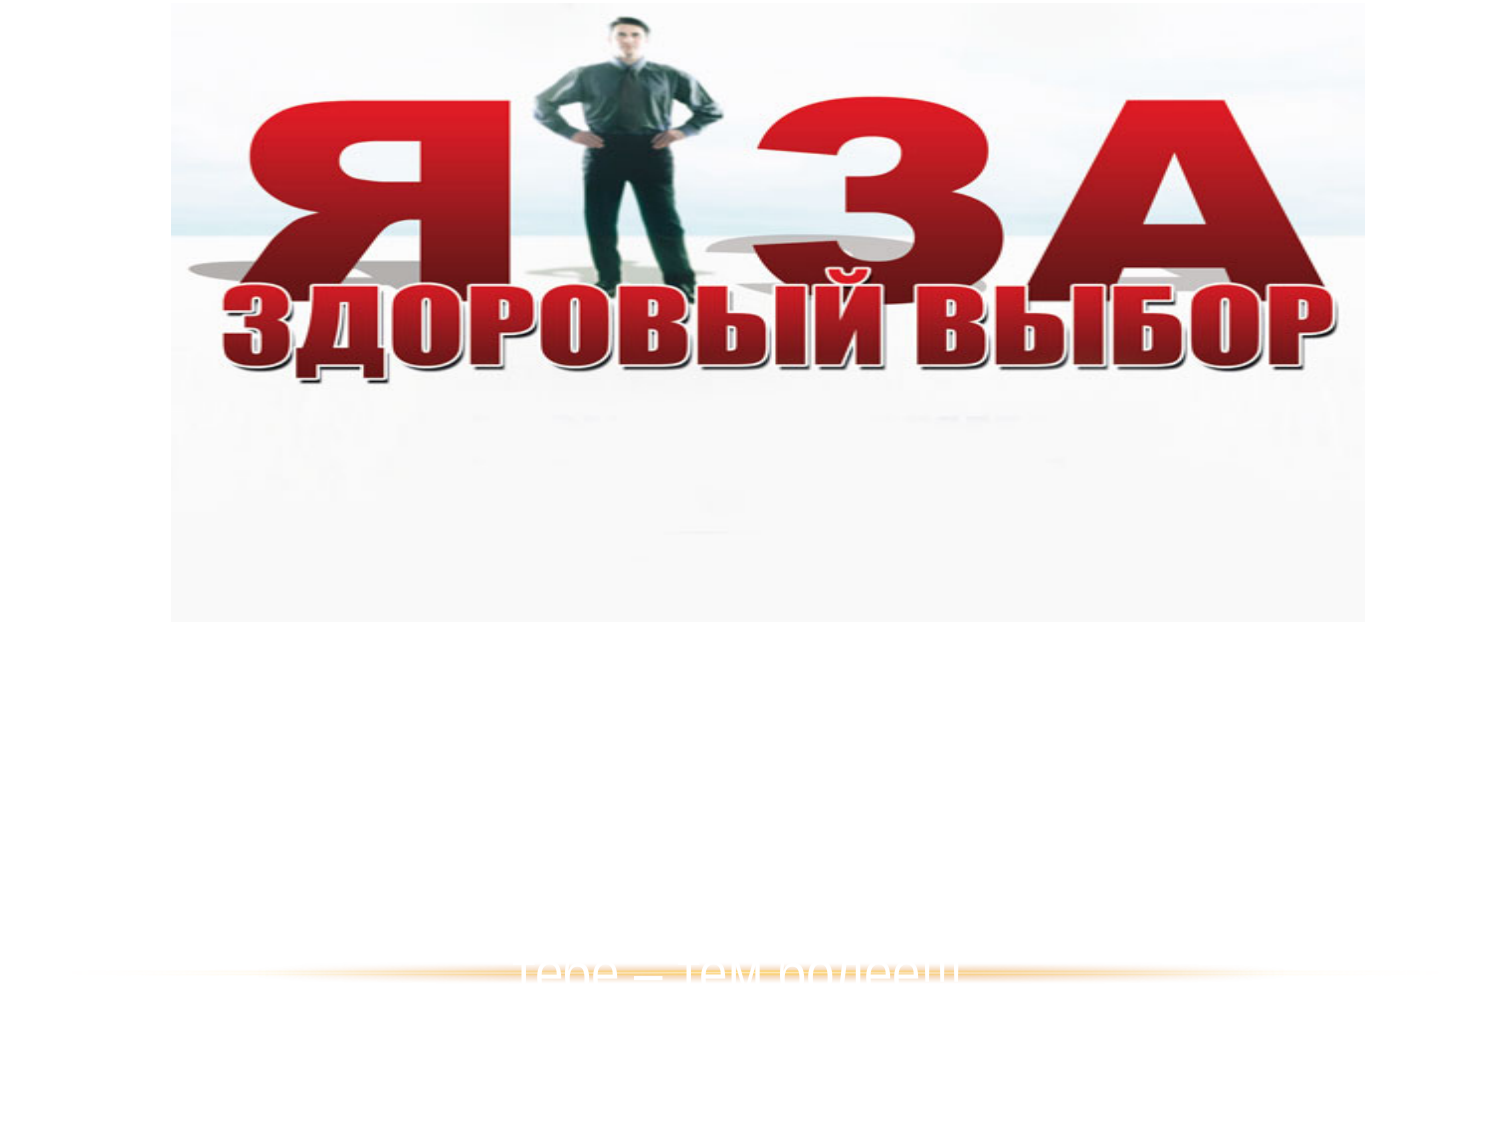

# Но изменить свою жизнь в лучшую сторону помогут следующие факторы доступные любому человеку, а тебе – тем более!!!